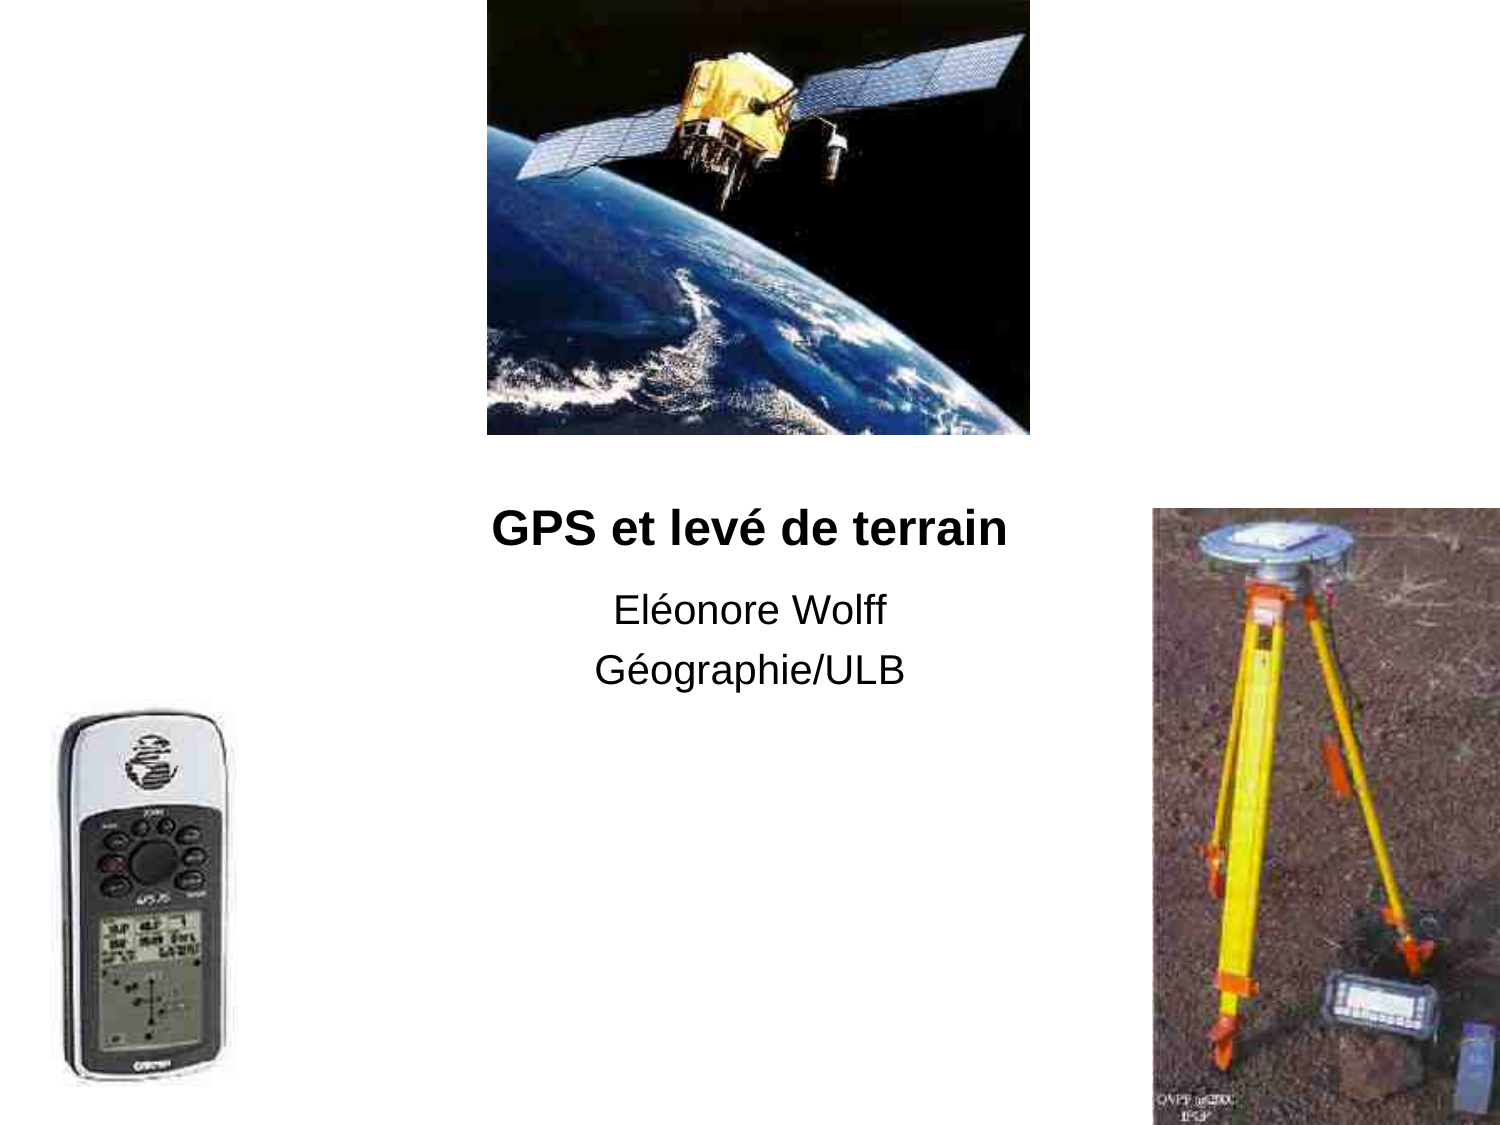

# GPS et levé de terrain
Eléonore Wolff
Géographie/ULB